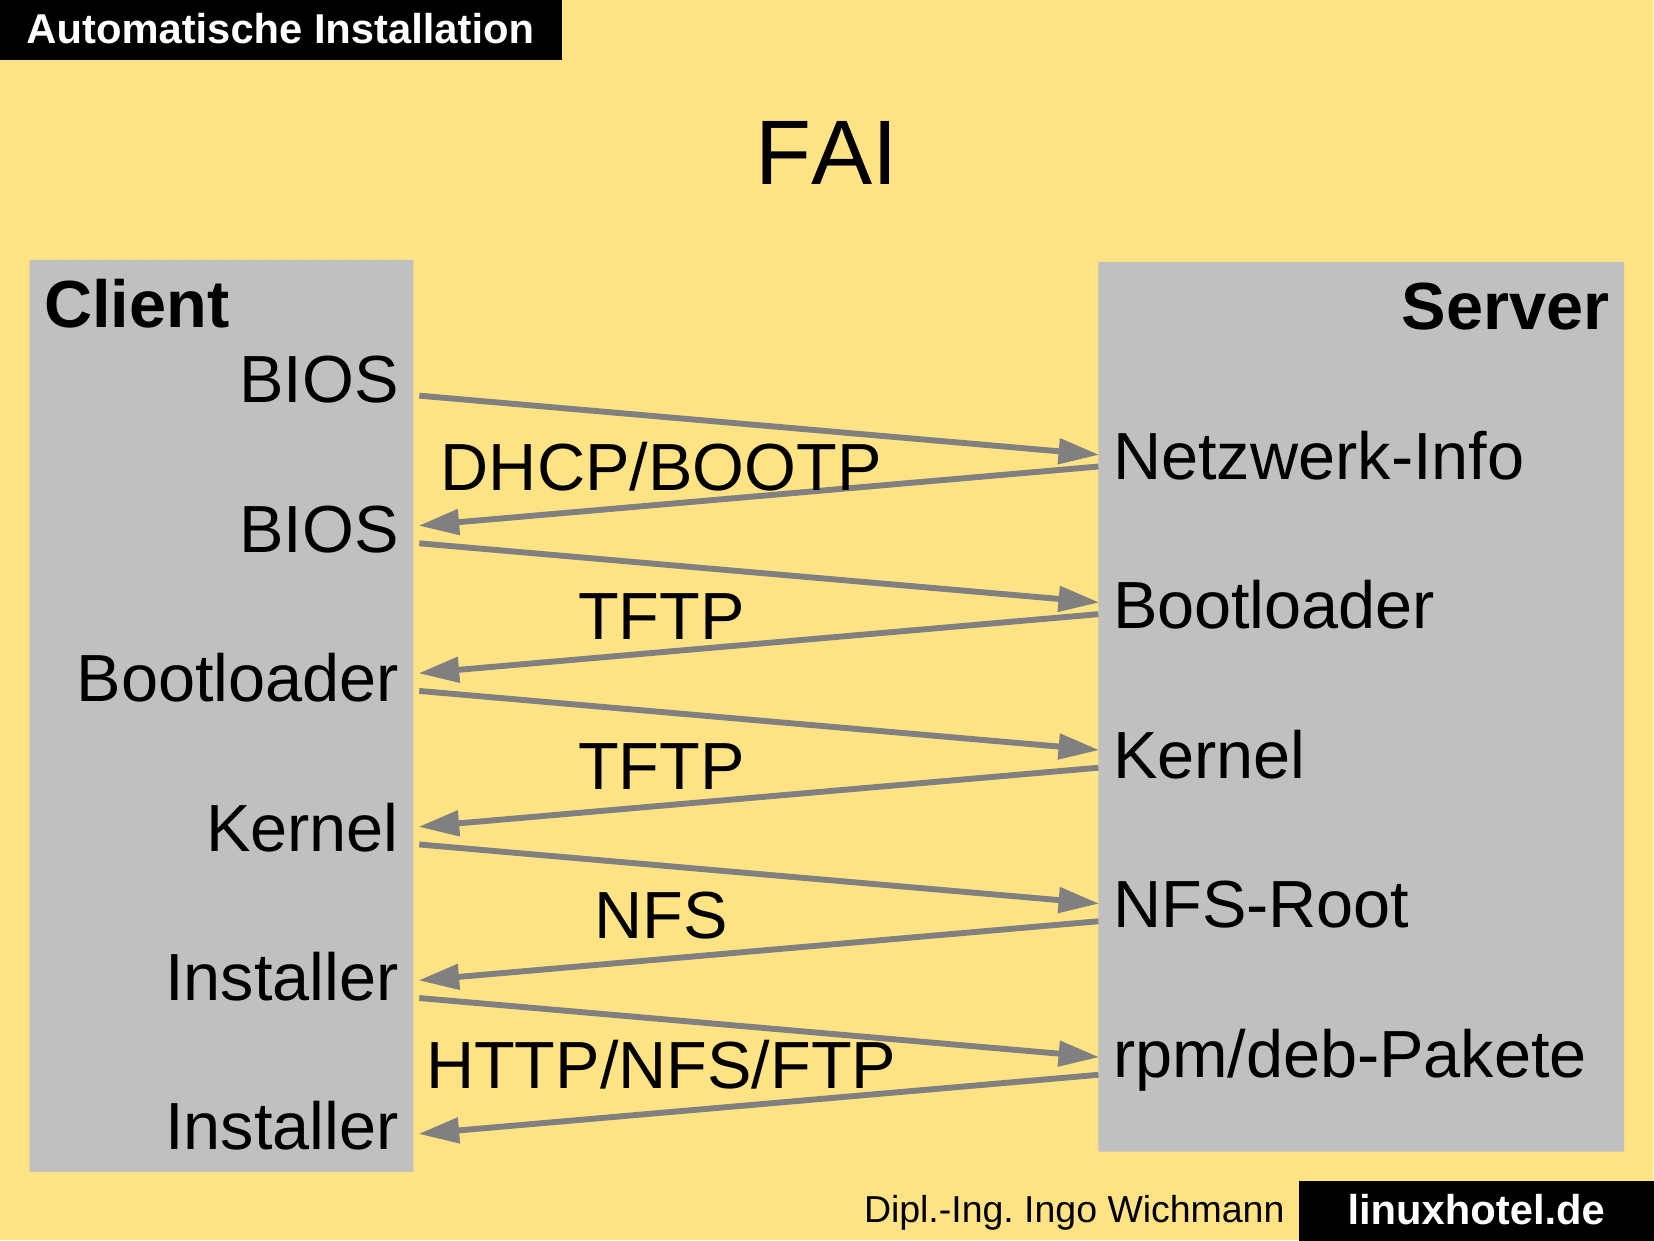

Automatische Installation
# FAI
Client
BIOS
BIOS
Bootloader
Kernel
Installer
Installer
Server
Netzwerk-Info
Bootloader
Kernel
NFS-Root
rpm/deb-Pakete
DHCP/BOOTP
TFTP
TFTP
NFS
HTTP/NFS/FTP
linuxhotel.de
Dipl.-Ing. Ingo Wichmann